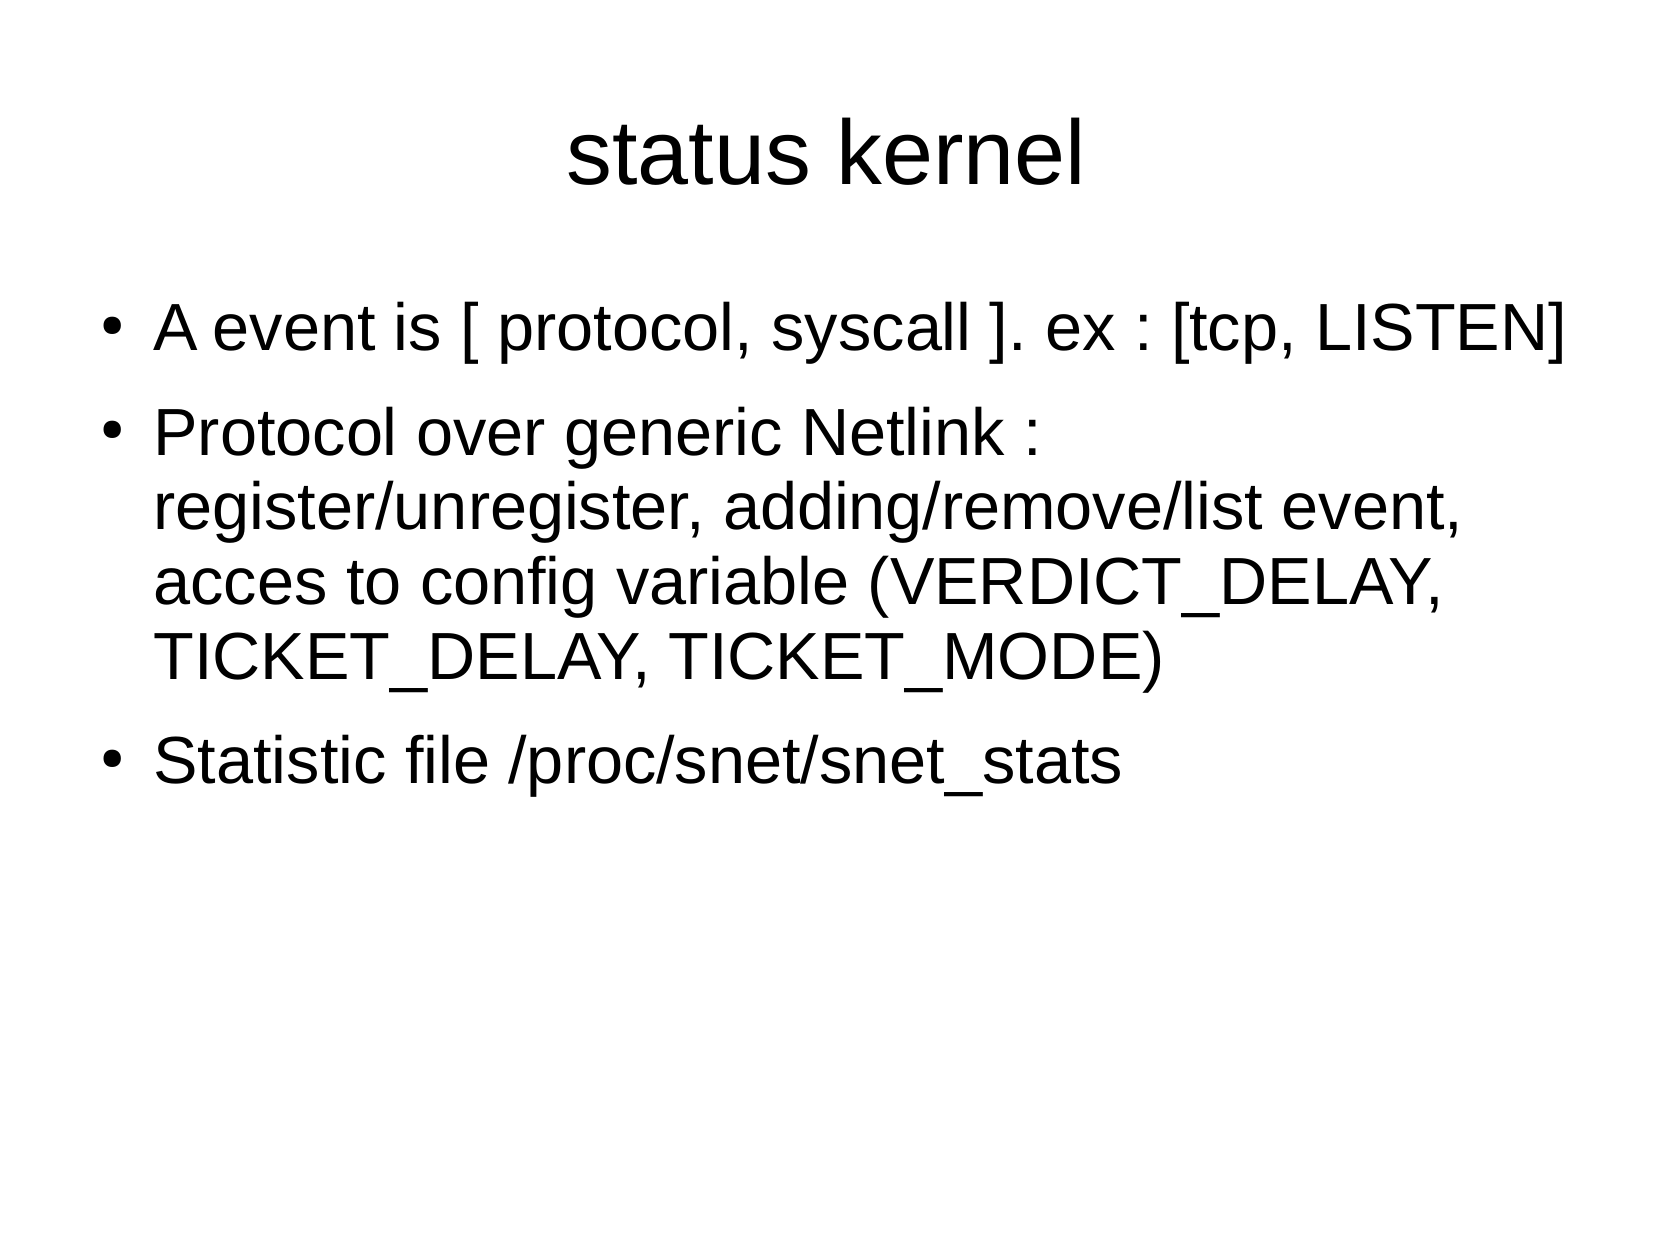

# status kernel
A event is [ protocol, syscall ]. ex : [tcp, LISTEN]
Protocol over generic Netlink : register/unregister, adding/remove/list event, acces to config variable (VERDICT_DELAY, TICKET_DELAY, TICKET_MODE)
Statistic file /proc/snet/snet_stats